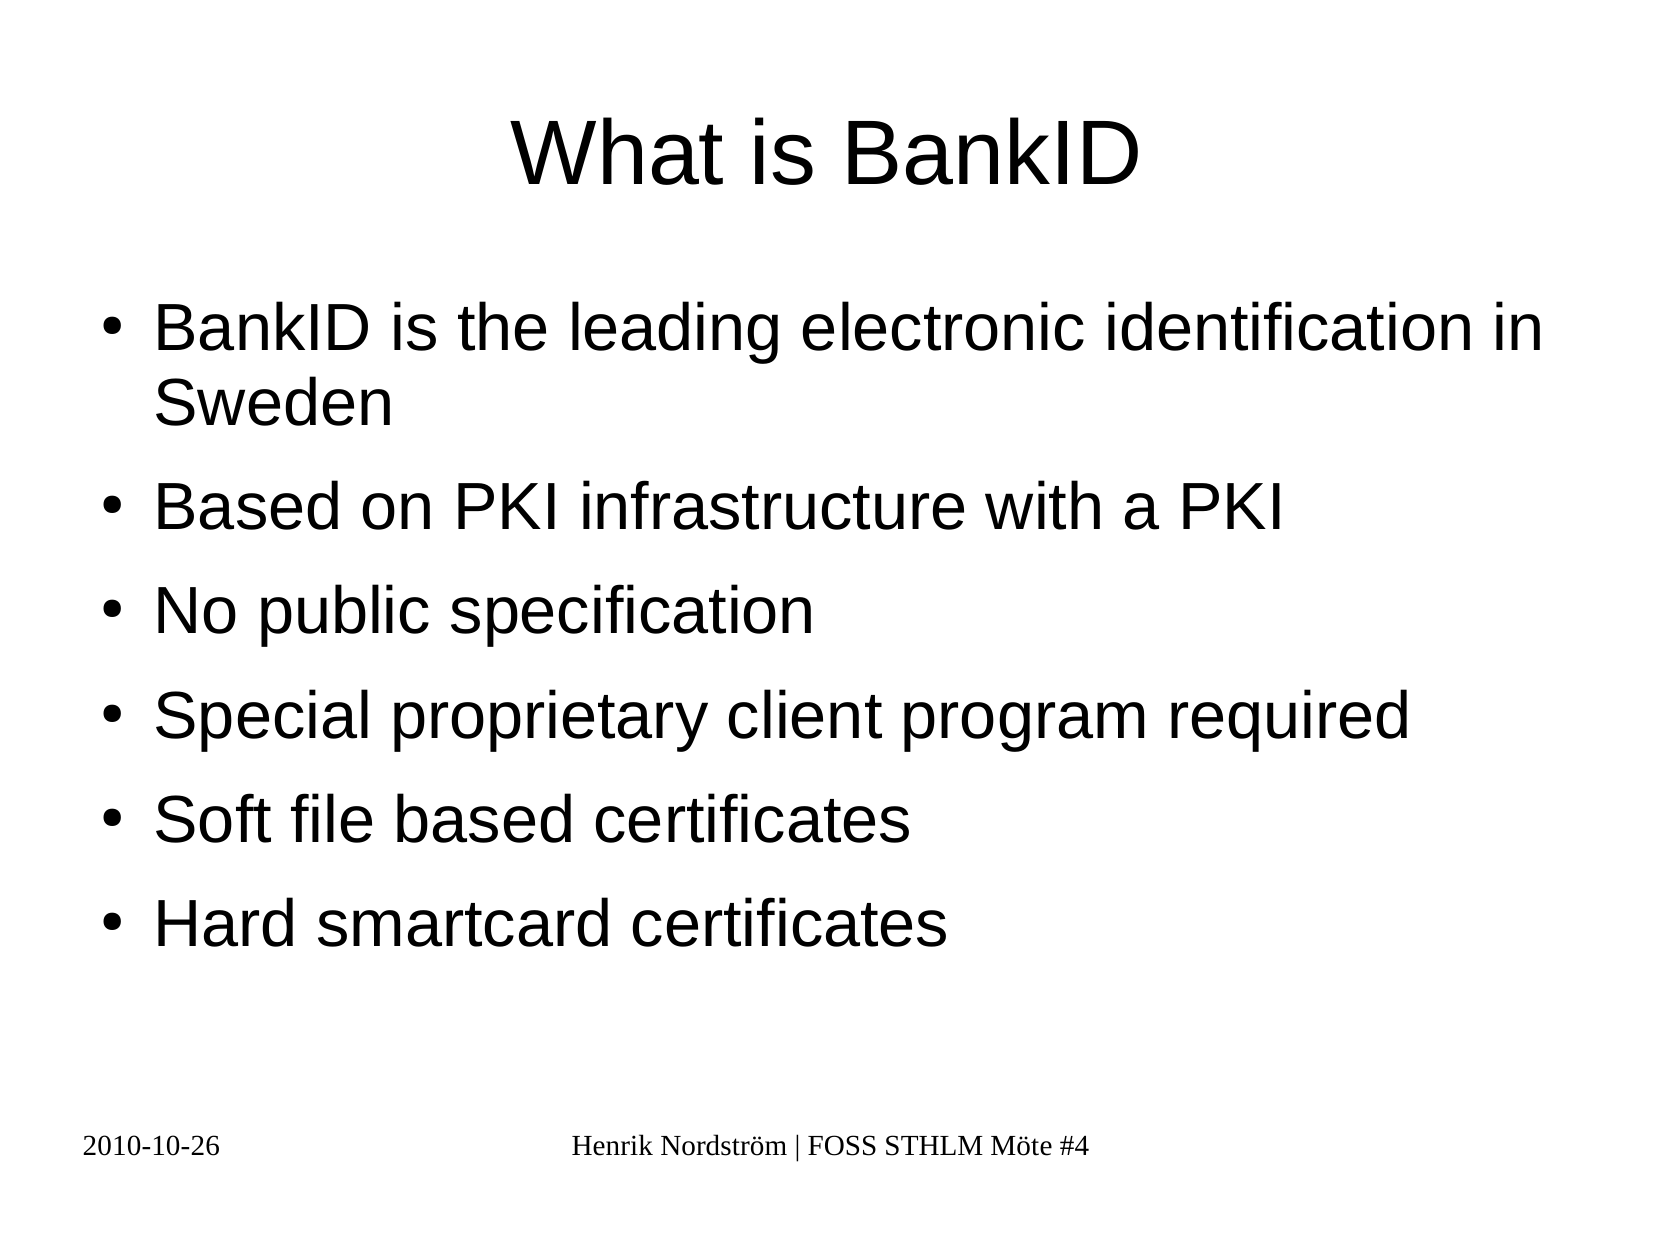

# What is BankID
BankID is the leading electronic identification in Sweden
Based on PKI infrastructure with a PKI
No public specification
Special proprietary client program required
Soft file based certificates
Hard smartcard certificates
2010-10-26
Henrik Nordström | FOSS STHLM Möte #4